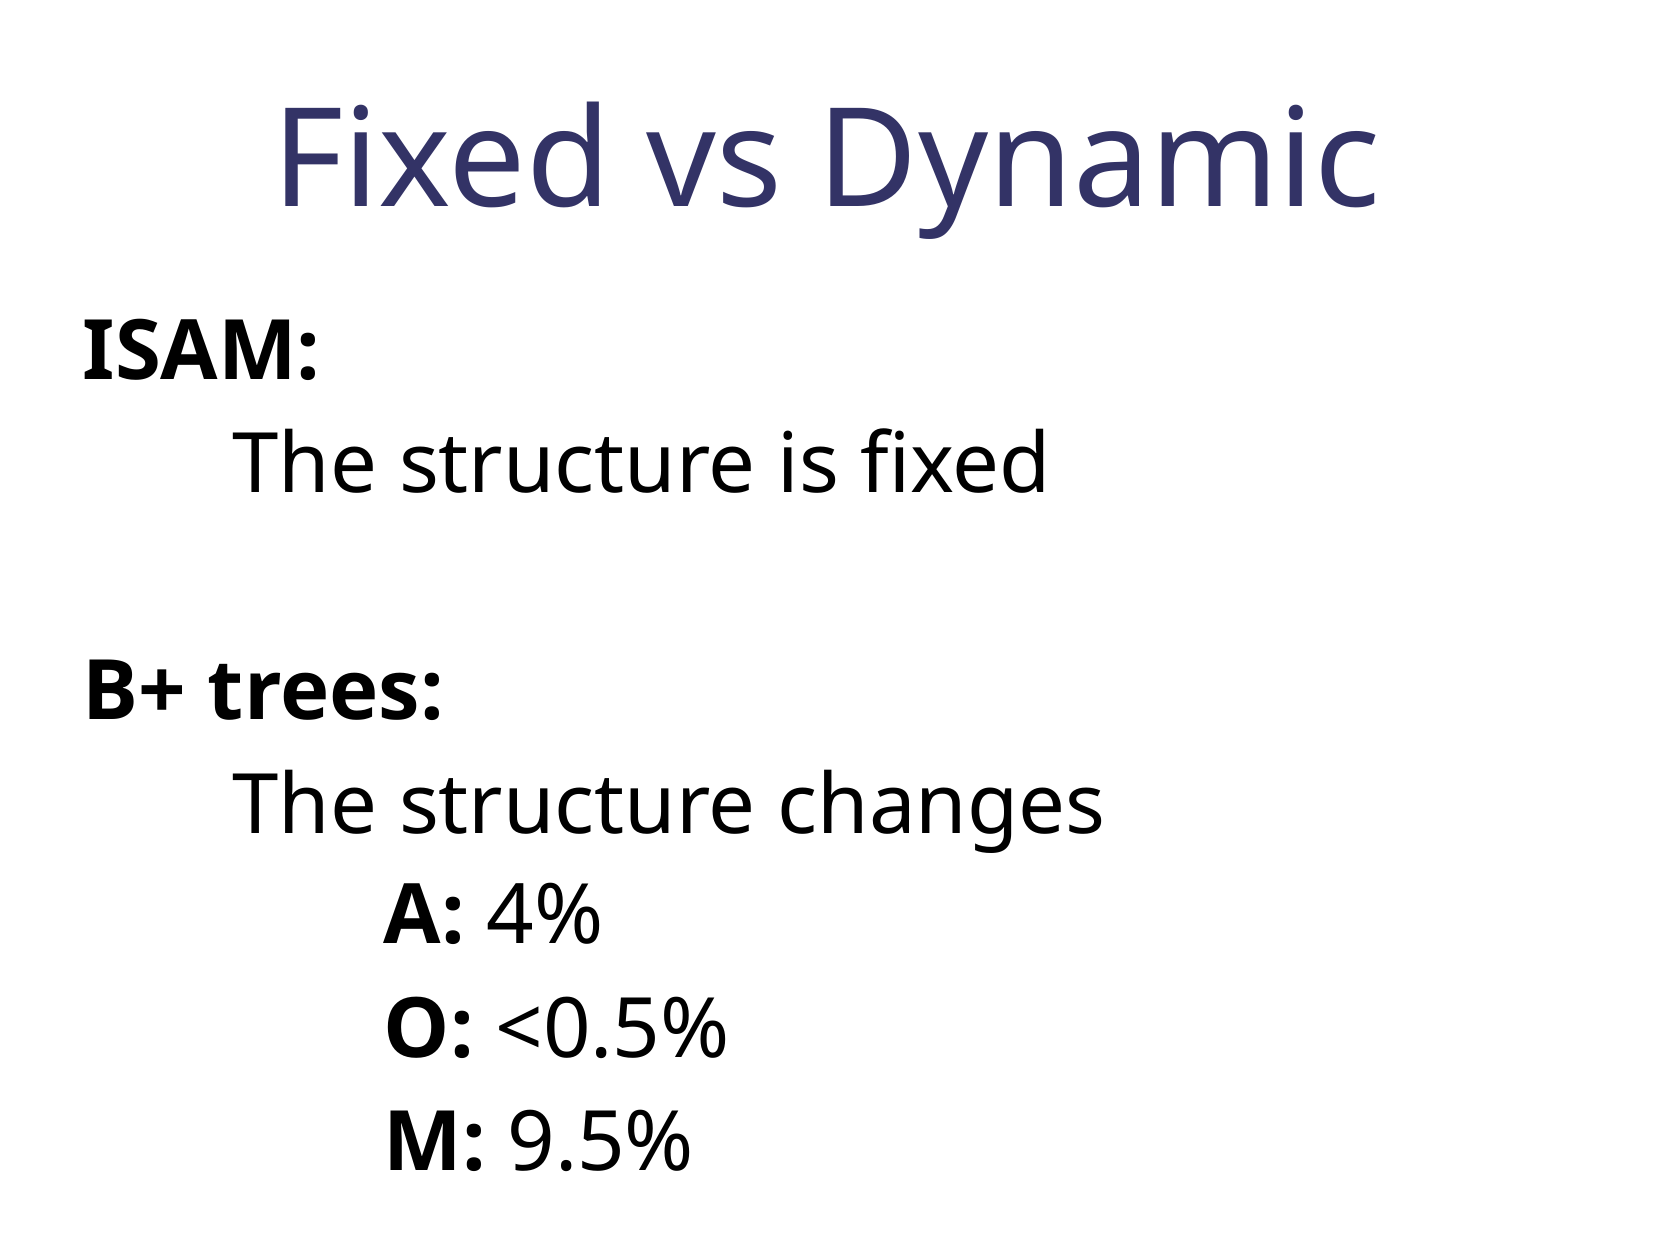

# Fixed vs Dynamic
ISAM:
		The structure is fixed
B+ trees:
		The structure changes
A: 4%
O: <0.5%
M: 9.5%